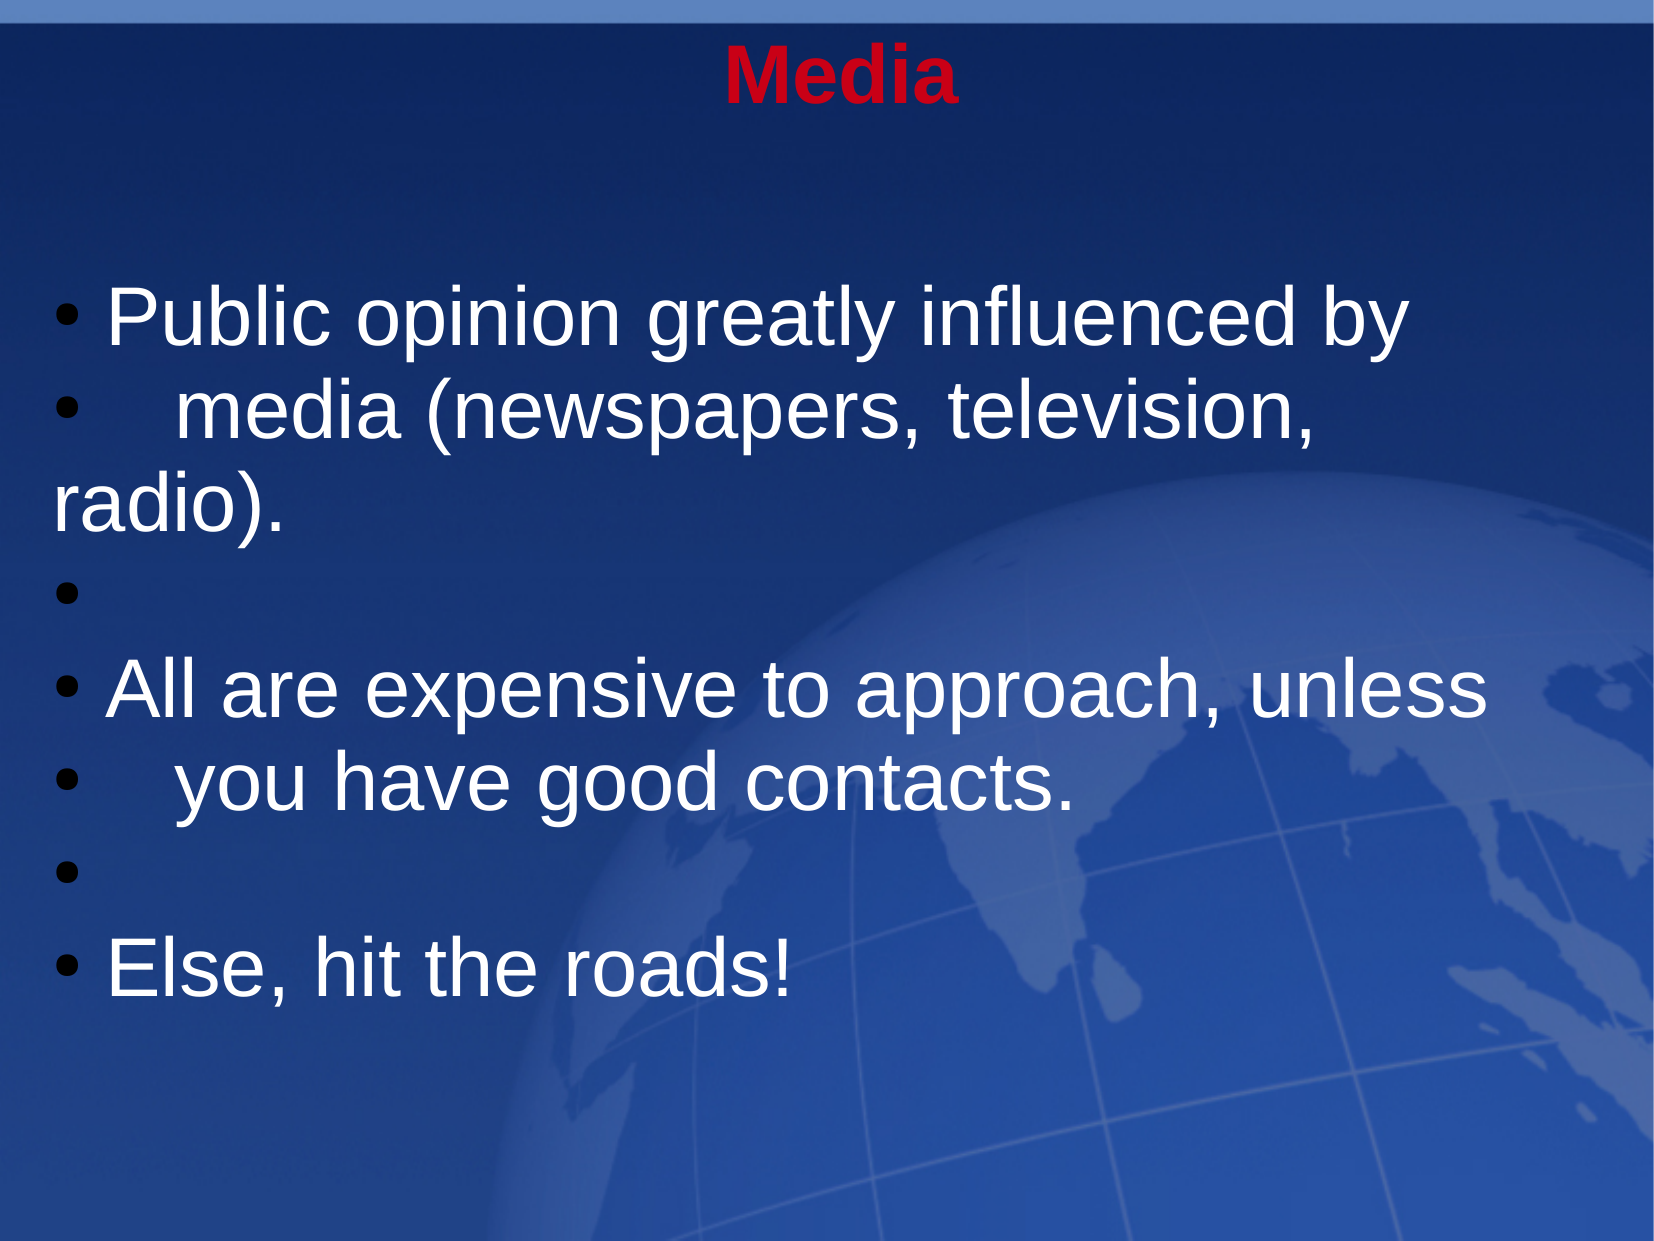

Media
 Public opinion greatly influenced by
 media (newspapers, television, radio).
 All are expensive to approach, unless
 you have good contacts.
 Else, hit the roads!